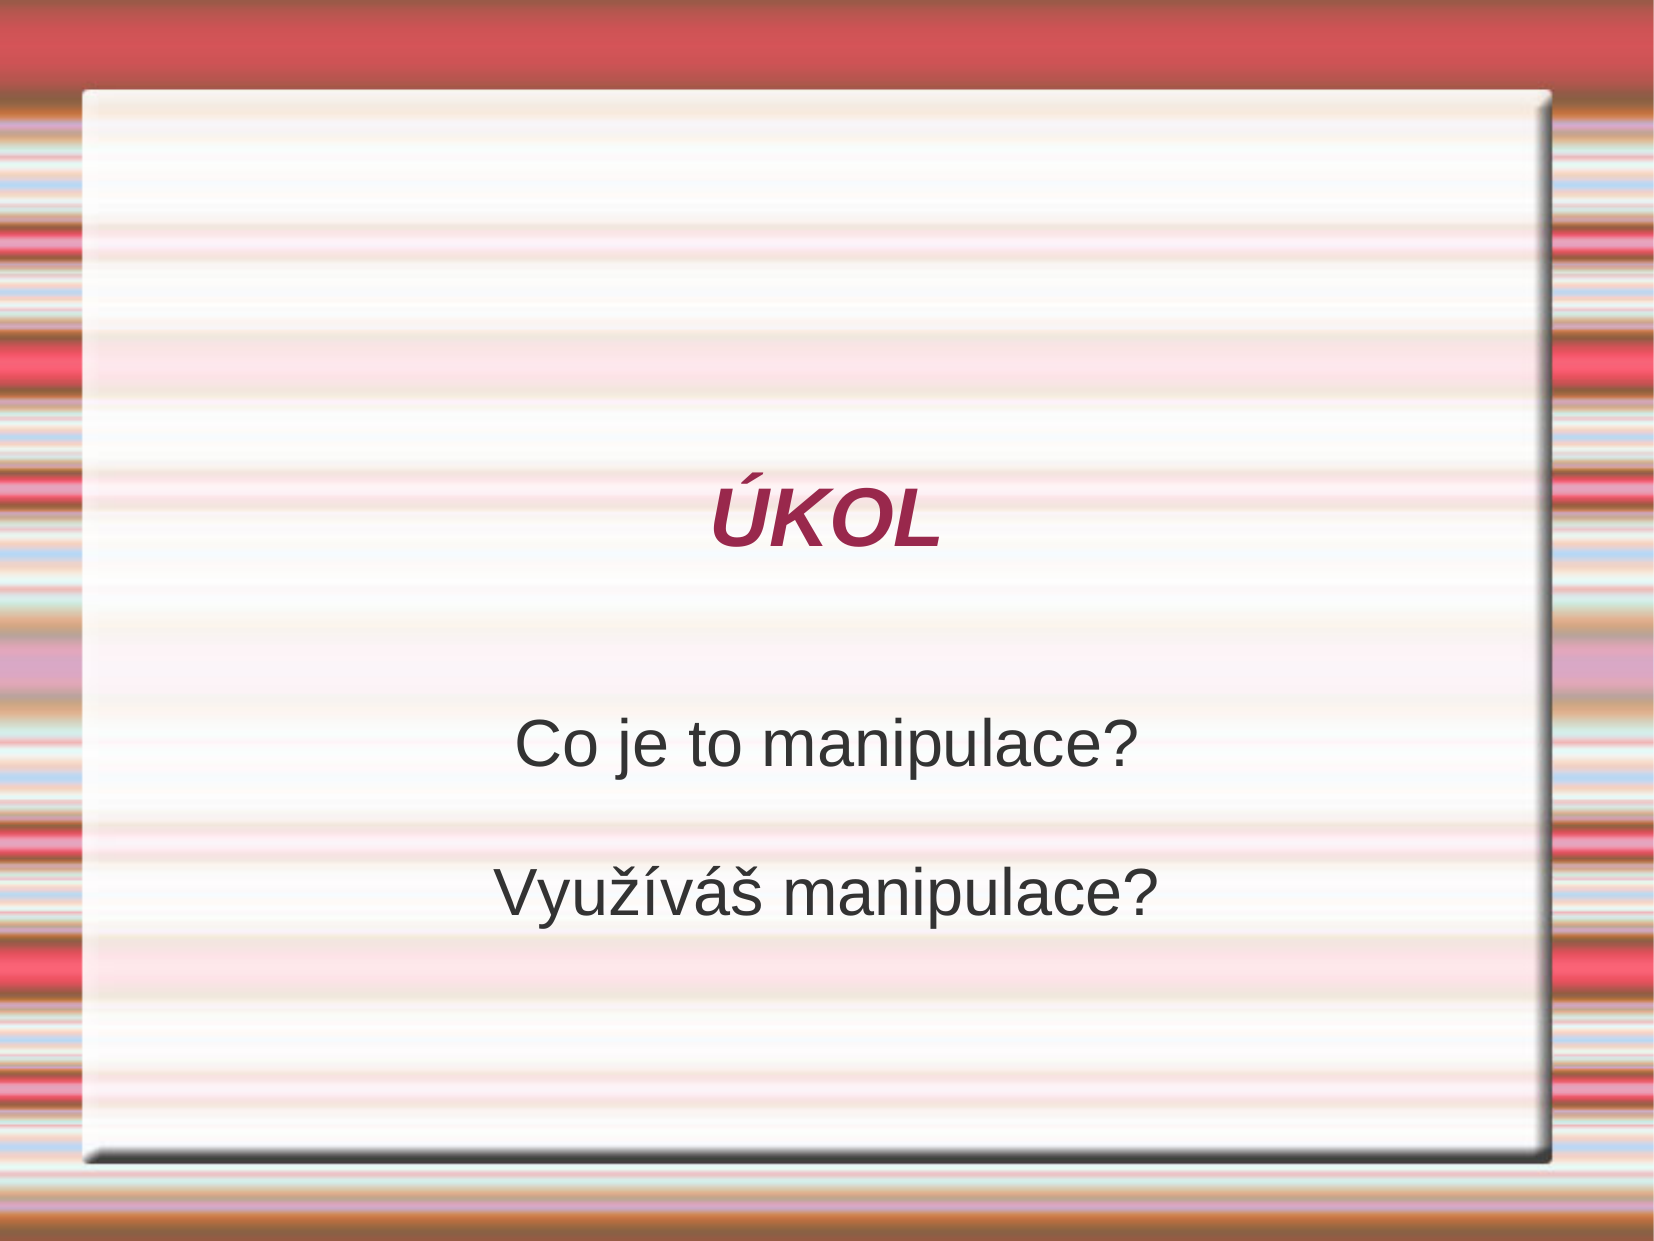

# ÚKOL
Co je to manipulace?
Využíváš manipulace?